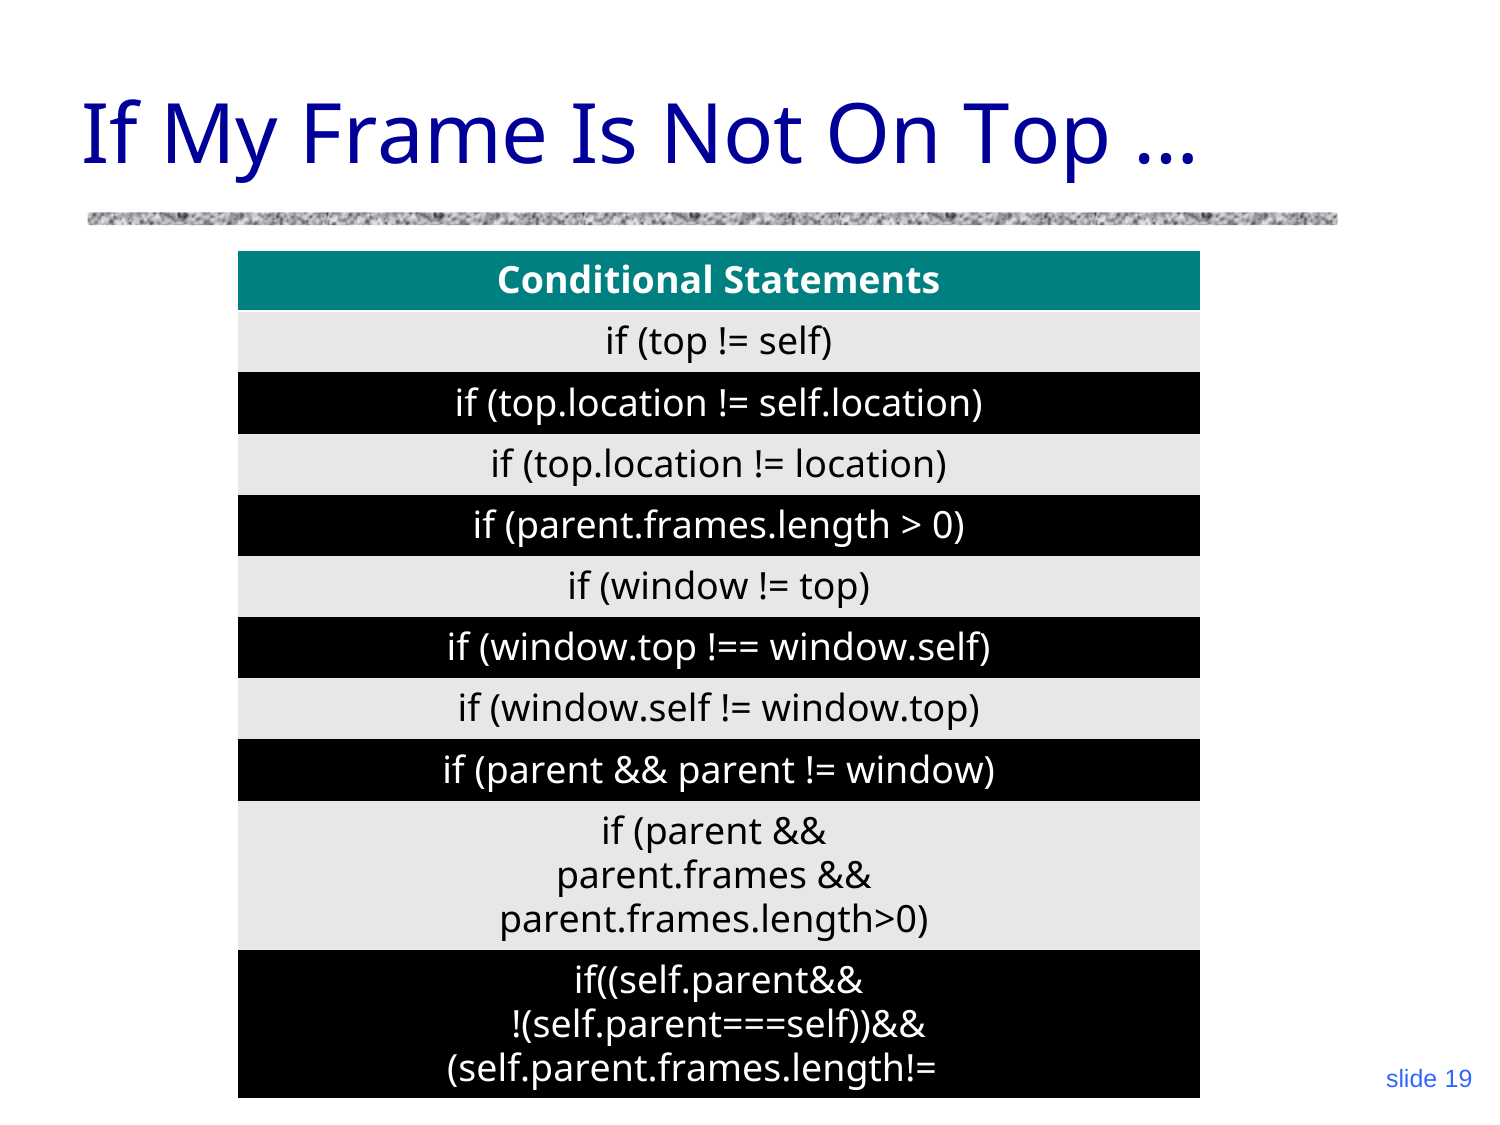

If My Frame Is Not On Top …
| Conditional Statements |
| --- |
| if (top != self) |
| if (top.location != self.location) |
| if (top.location != location) |
| if (parent.frames.length > 0) |
| if (window != top) |
| if (window.top !== window.self) |
| if (window.self != window.top) |
| if (parent && parent != window) |
| if (parent && parent.frames && parent.frames.length>0) |
| if((self.parent&& !(self.parent===self))&& (self.parent.frames.length!=0)) |
slide